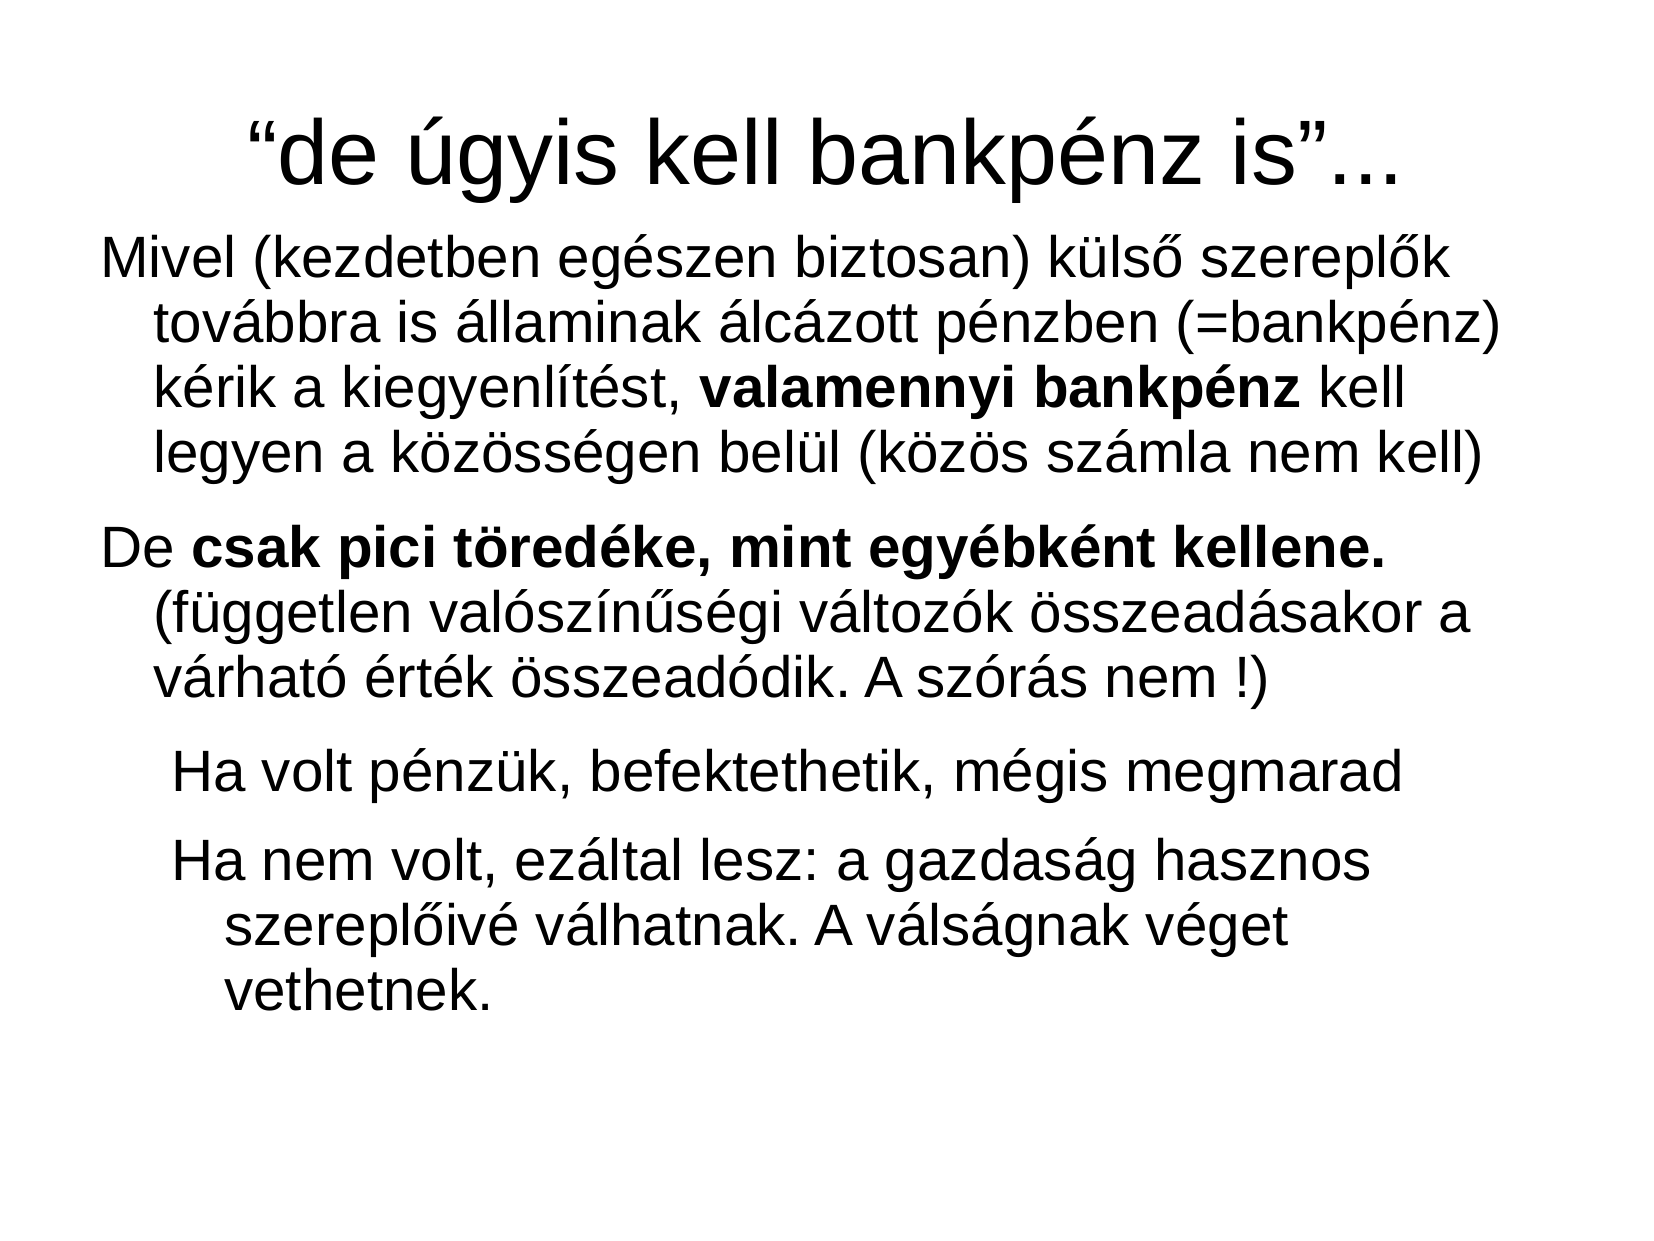

# “de úgyis kell bankpénz is”...
Mivel (kezdetben egészen biztosan) külső szereplők továbbra is államinak álcázott pénzben (=bankpénz) kérik a kiegyenlítést, valamennyi bankpénz kell legyen a közösségen belül (közös számla nem kell)
De csak pici töredéke, mint egyébként kellene. (független valószínűségi változók összeadásakor a várható érték összeadódik. A szórás nem !)
Ha volt pénzük, befektethetik, mégis megmarad
Ha nem volt, ezáltal lesz: a gazdaság hasznos szereplőivé válhatnak. A válságnak véget vethetnek.